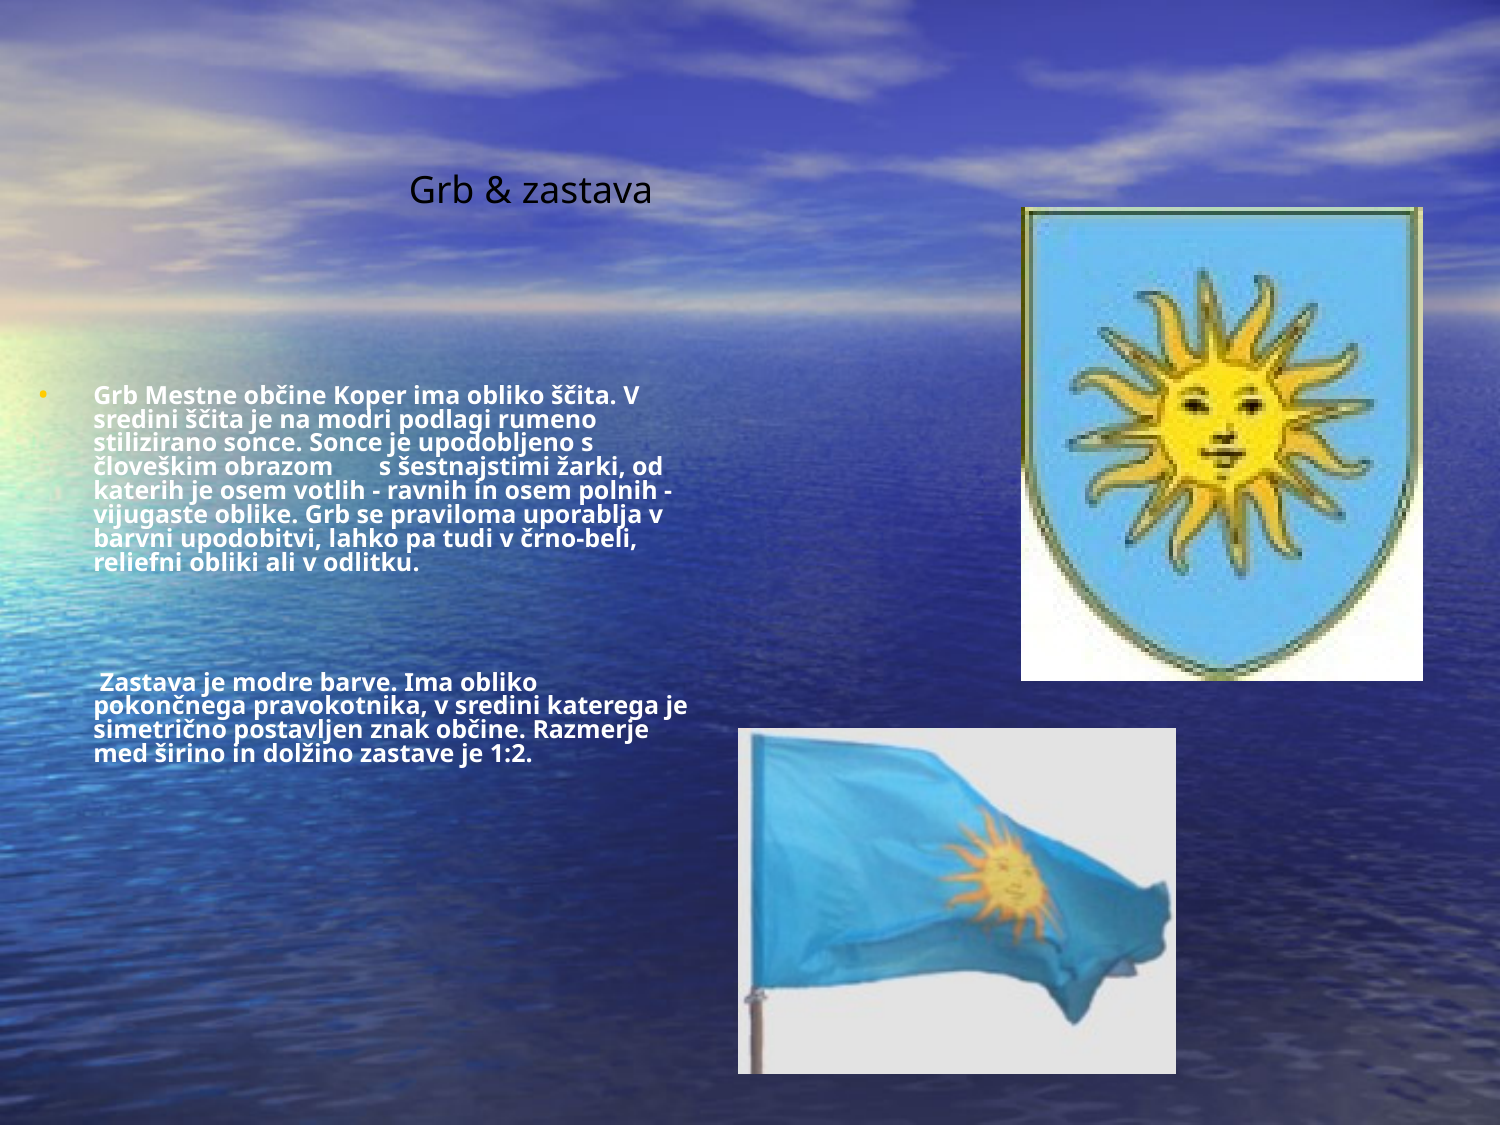

Grb & zastava
Grb Mestne občine Koper ima obliko ščita. V sredini ščita je na modri podlagi rumeno stilizirano sonce. Sonce je upodobljeno s človeškim obrazom       s šestnajstimi žarki, od katerih je osem votlih - ravnih in osem polnih - vijugaste oblike. Grb se praviloma uporablja v barvni upodobitvi, lahko pa tudi v črno-beli, reliefni obliki ali v odlitku.
 Zastava je modre barve. Ima obliko pokončnega pravokotnika, v sredini katerega je simetrično postavljen znak občine. Razmerje med širino in dolžino zastave je 1:2.